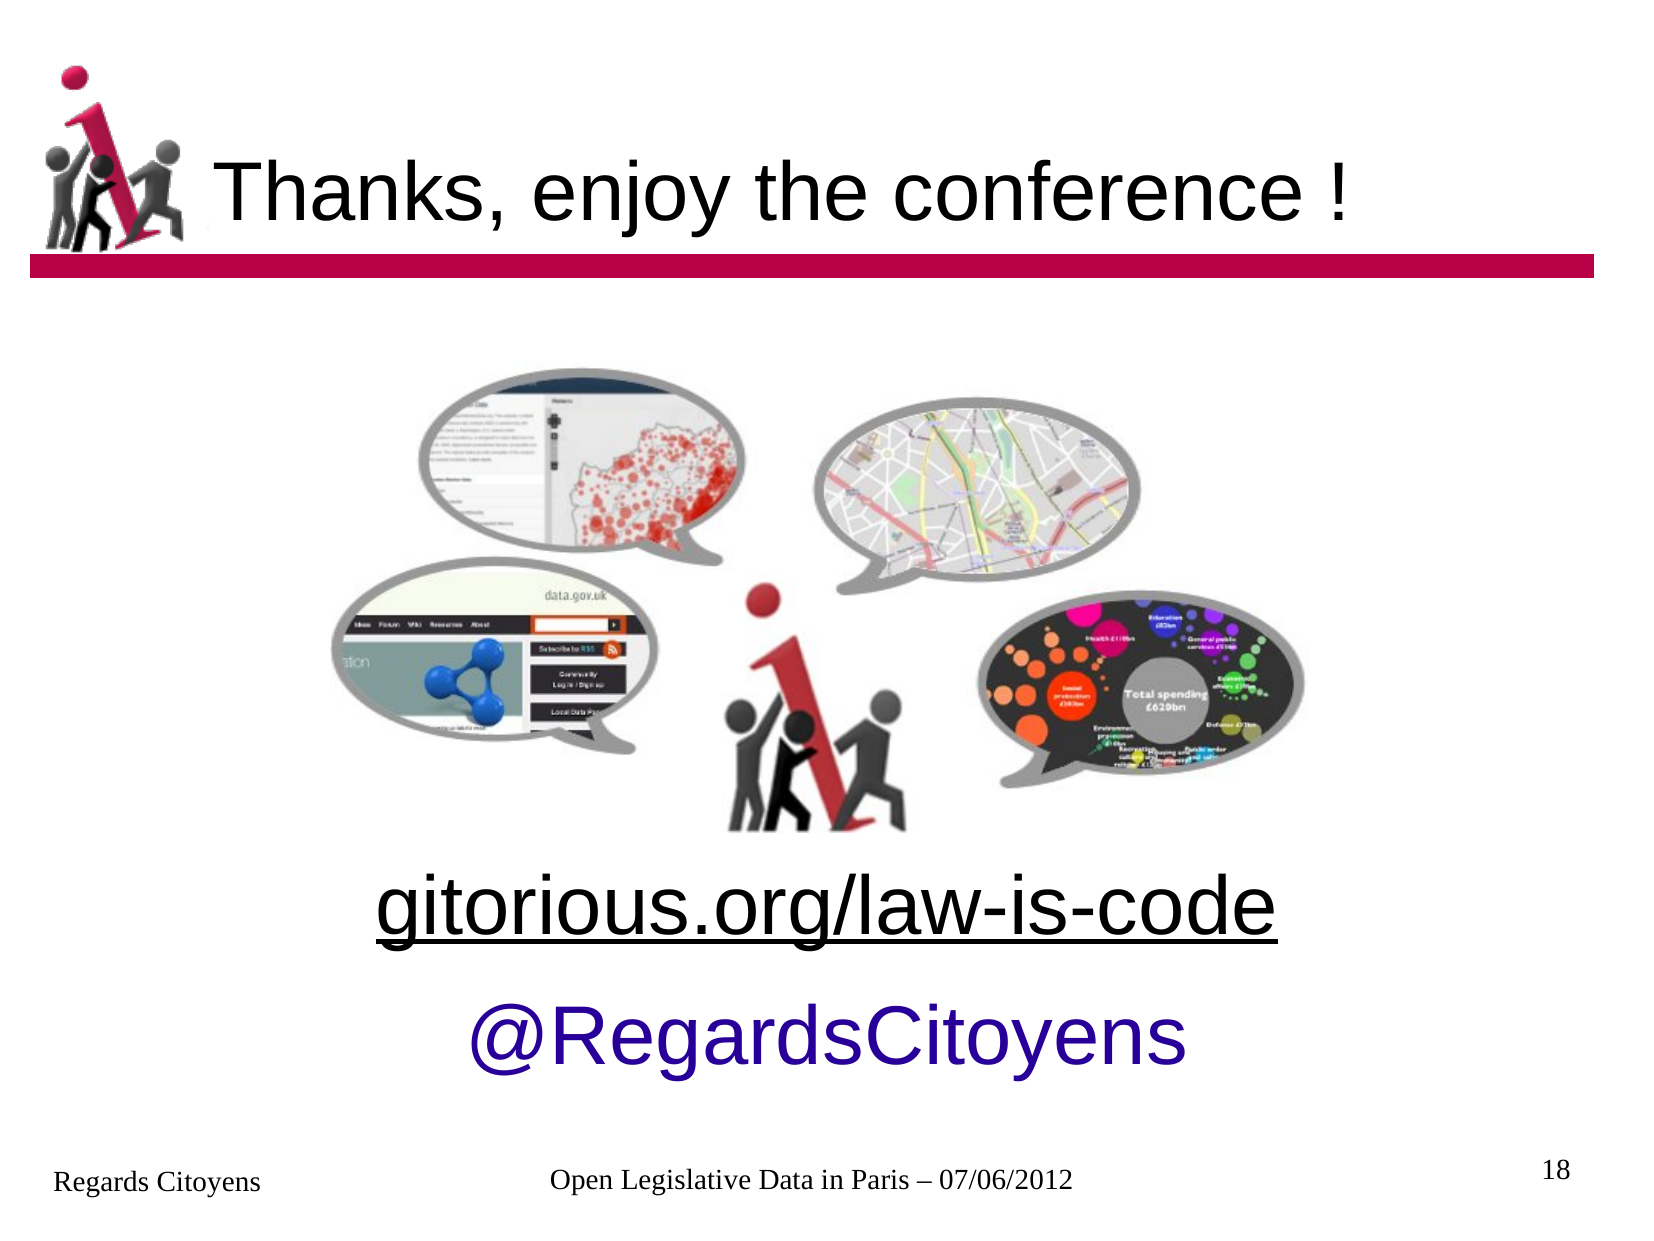

# Thanks, enjoy the conference !
gitorious.org/law-is-code
@RegardsCitoyens
18
Benjamin Ooghe-Tabanou - Open Knowledge Conference Berlin 2011